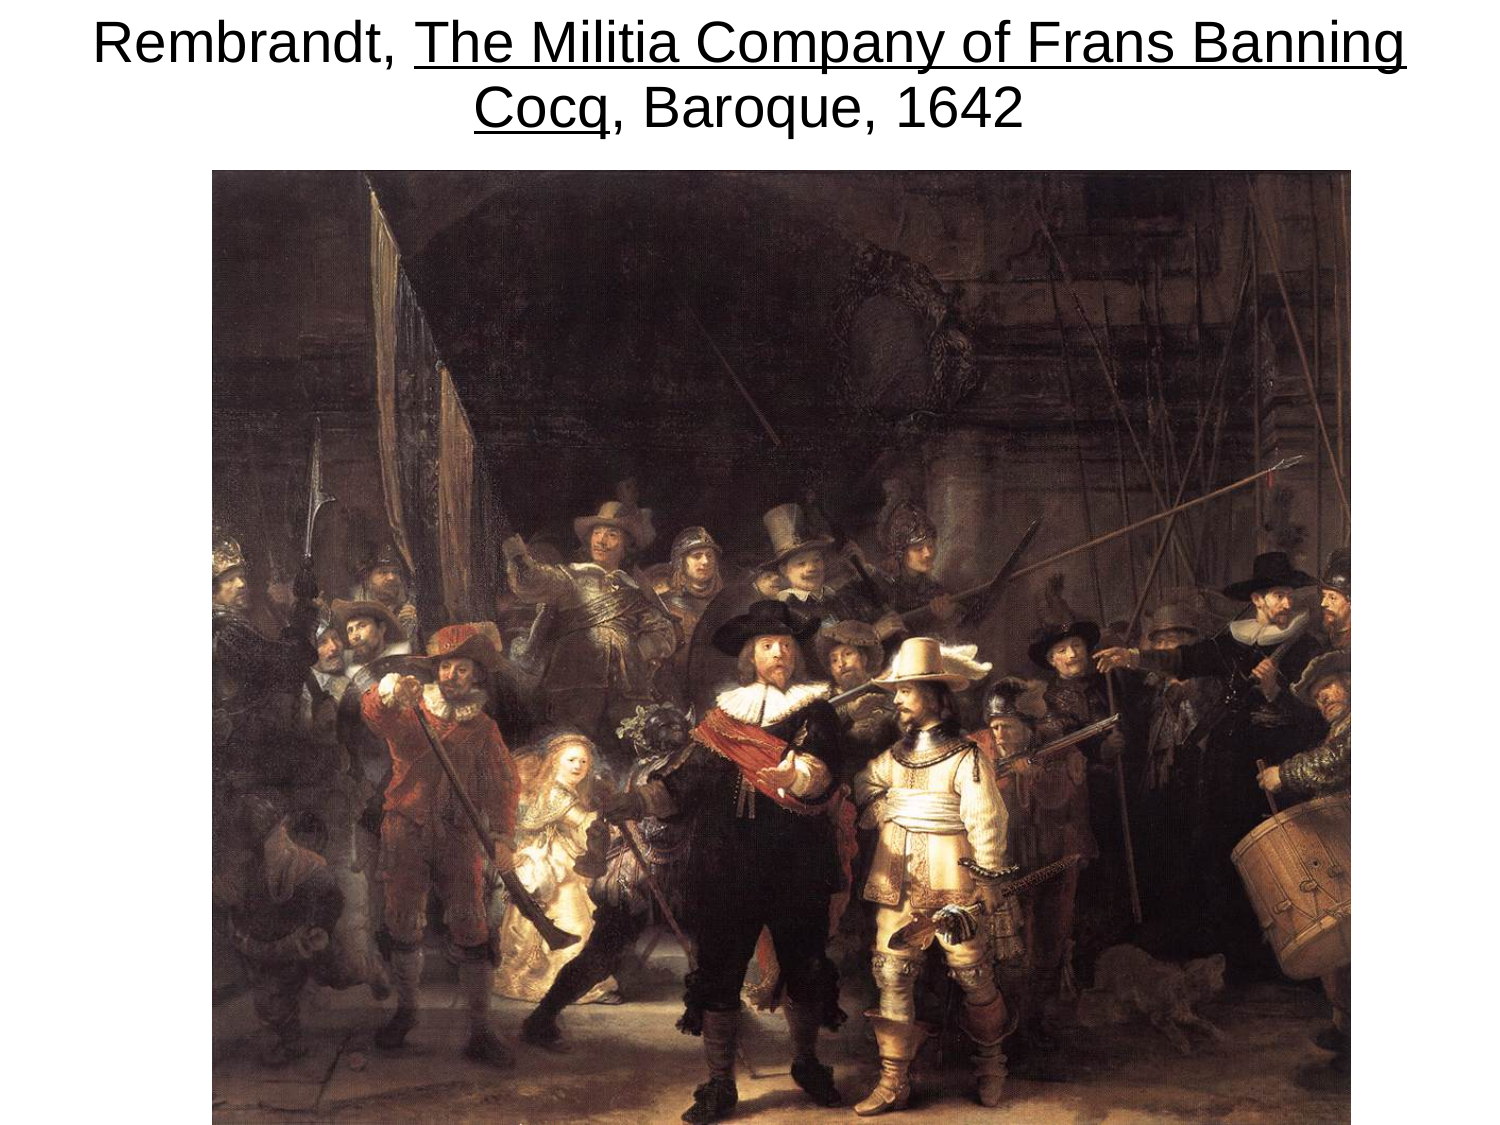

# Rembrandt, The Militia Company of Frans Banning Cocq, Baroque, 1642